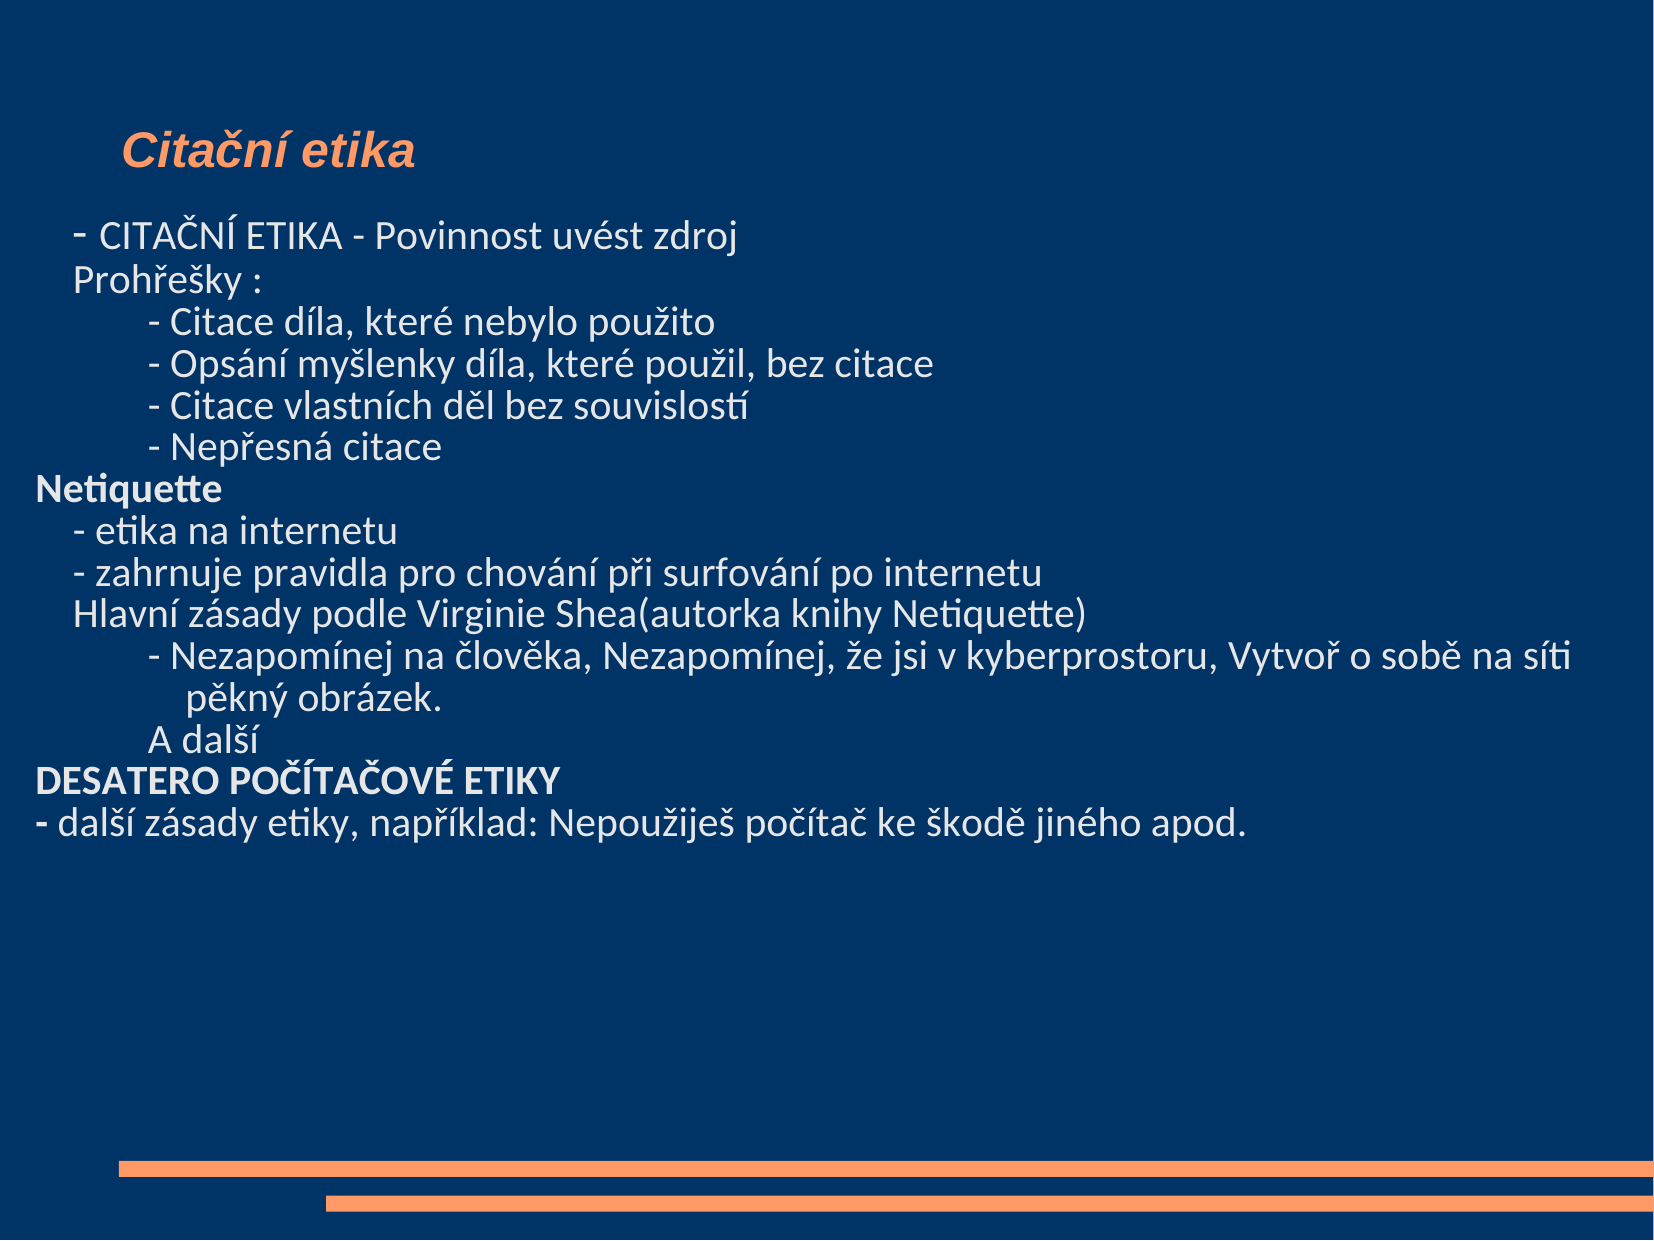

# Citační etika
- CITAČNÍ ETIKA - Povinnost uvést zdroj
Prohřešky :
- Citace díla, které nebylo použito
- Opsání myšlenky díla, které použil, bez citace
- Citace vlastních děl bez souvislostí
- Nepřesná citace
Netiquette
- etika na internetu
- zahrnuje pravidla pro chování při surfování po internetu
Hlavní zásady podle Virginie Shea(autorka knihy Netiquette)
- Nezapomínej na člověka, Nezapomínej, že jsi v kyberprostoru, Vytvoř o sobě na síti pěkný obrázek.
A další
DESATERO POČÍTAČOVÉ ETIKY
- další zásady etiky, například: Nepoužiješ počítač ke škodě jiného apod.